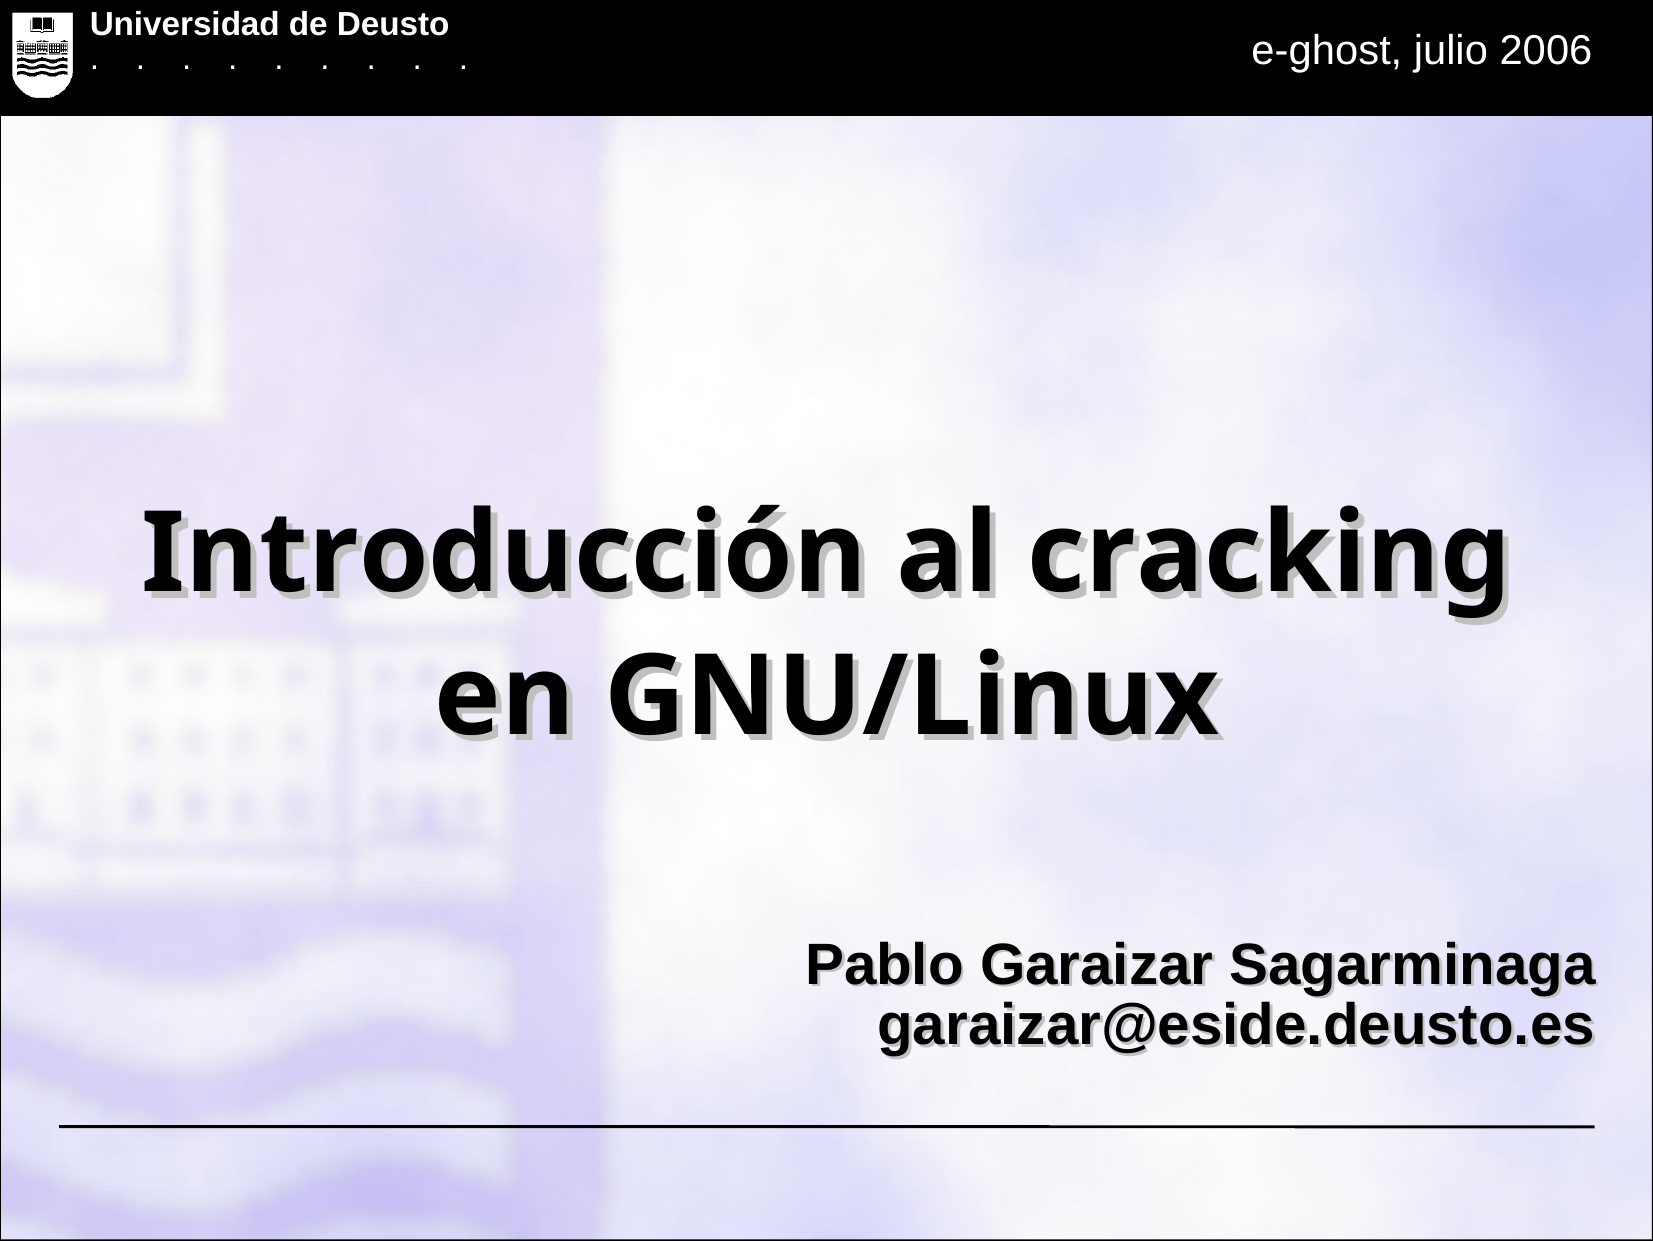

# Introducción al cracking en GNU/Linux
Pablo Garaizar Sagarminaga
garaizar@eside.deusto.es